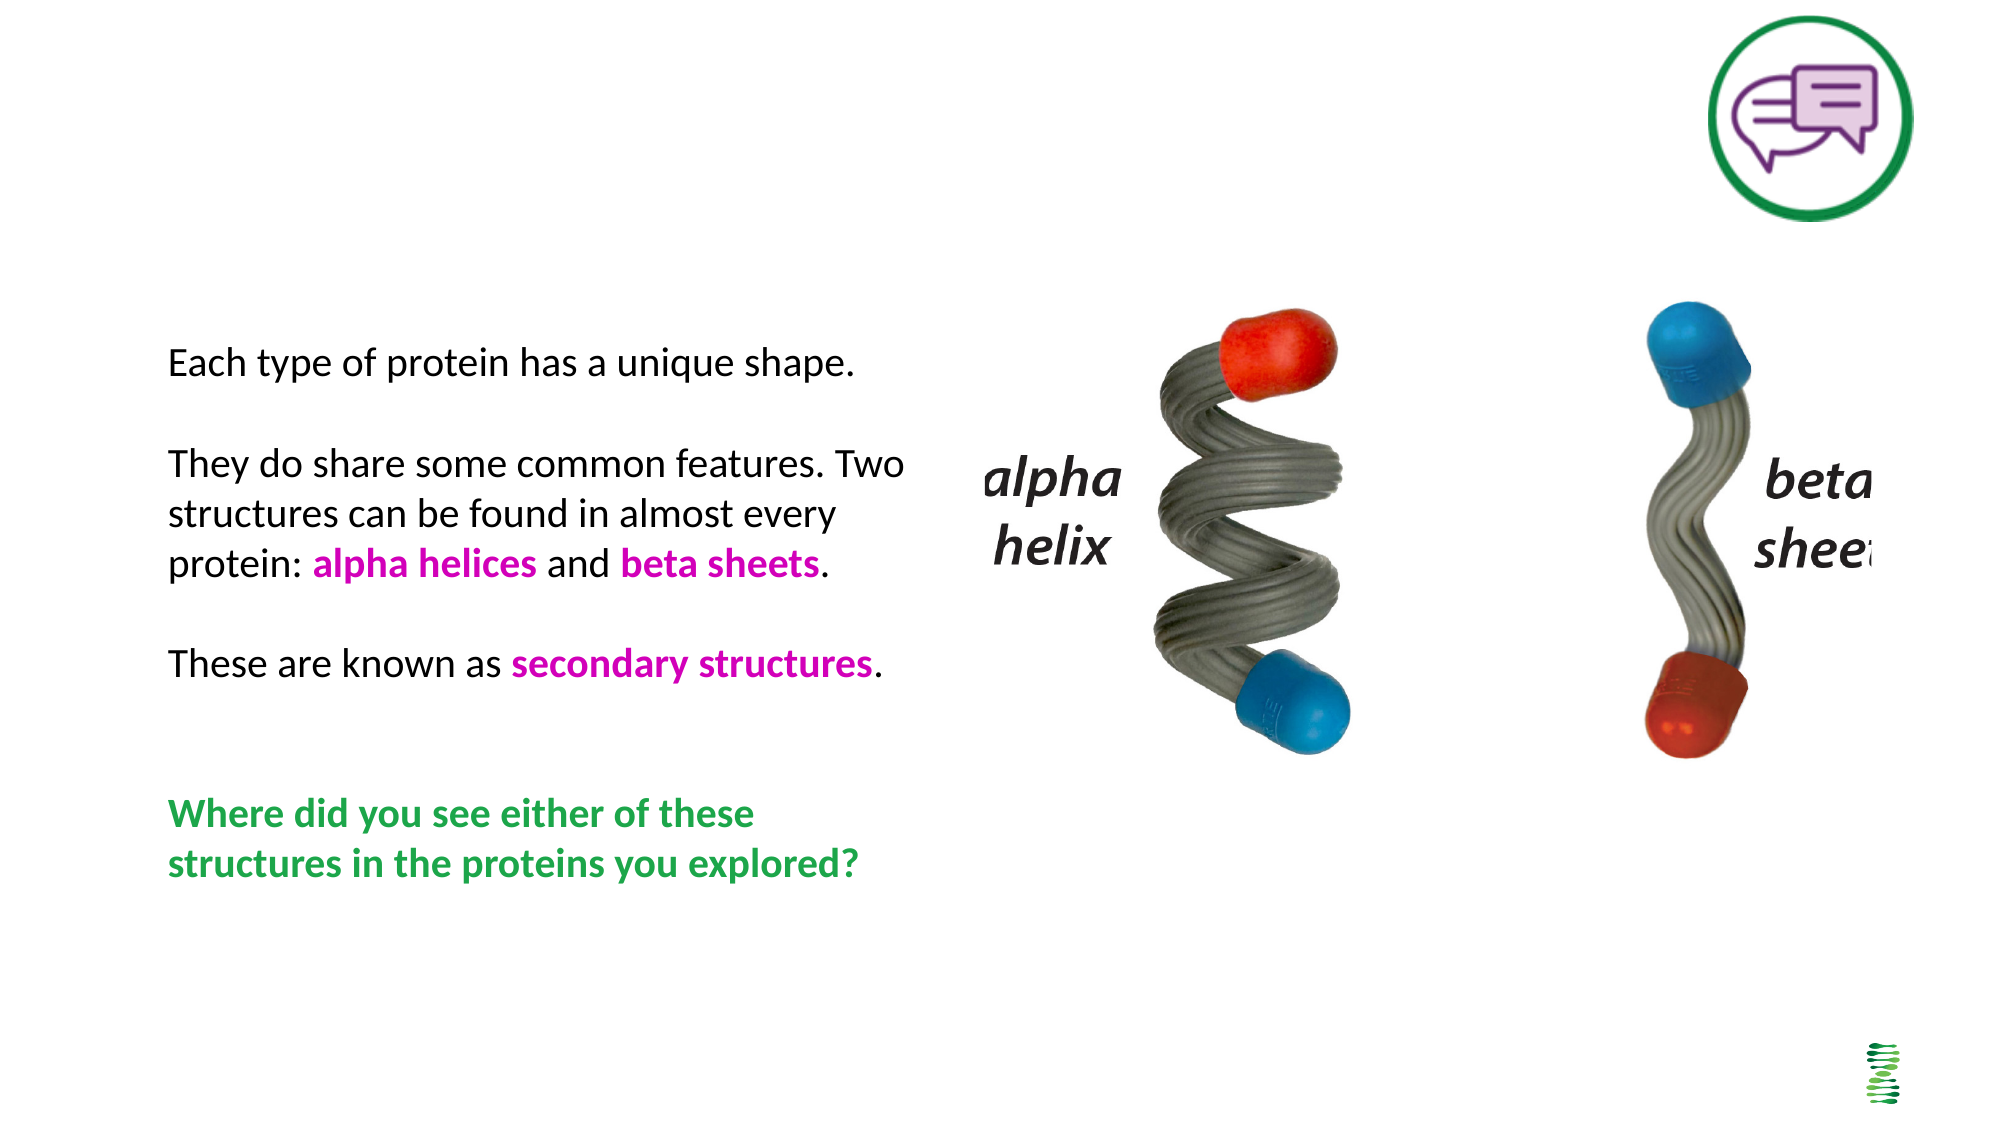

Alpha Helices and Beta Sheets
Each type of protein has a unique shape.
They do share some common features. Two structures can be found in almost every protein: alpha helices and beta sheets.
These are known as secondary structures.
Where did you see either of these structures in the proteins you explored?